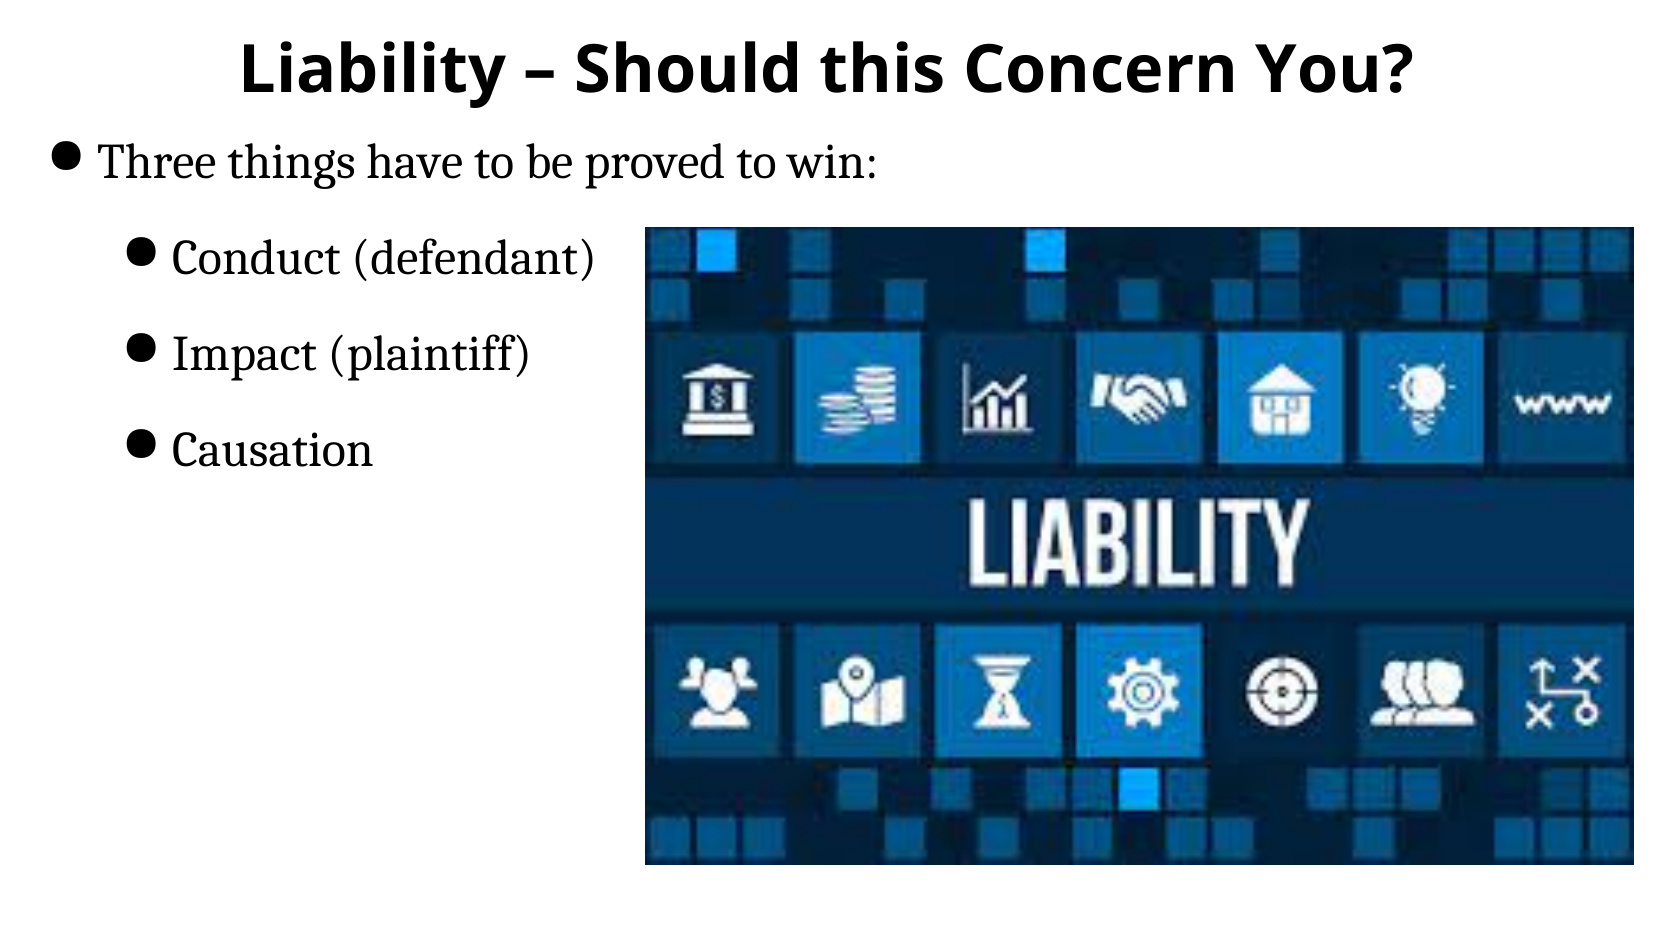

# Liability – Should this Concern You?
 Three things have to be proved to win:
 Conduct (defendant)
 Impact (plaintiff)
 Causation